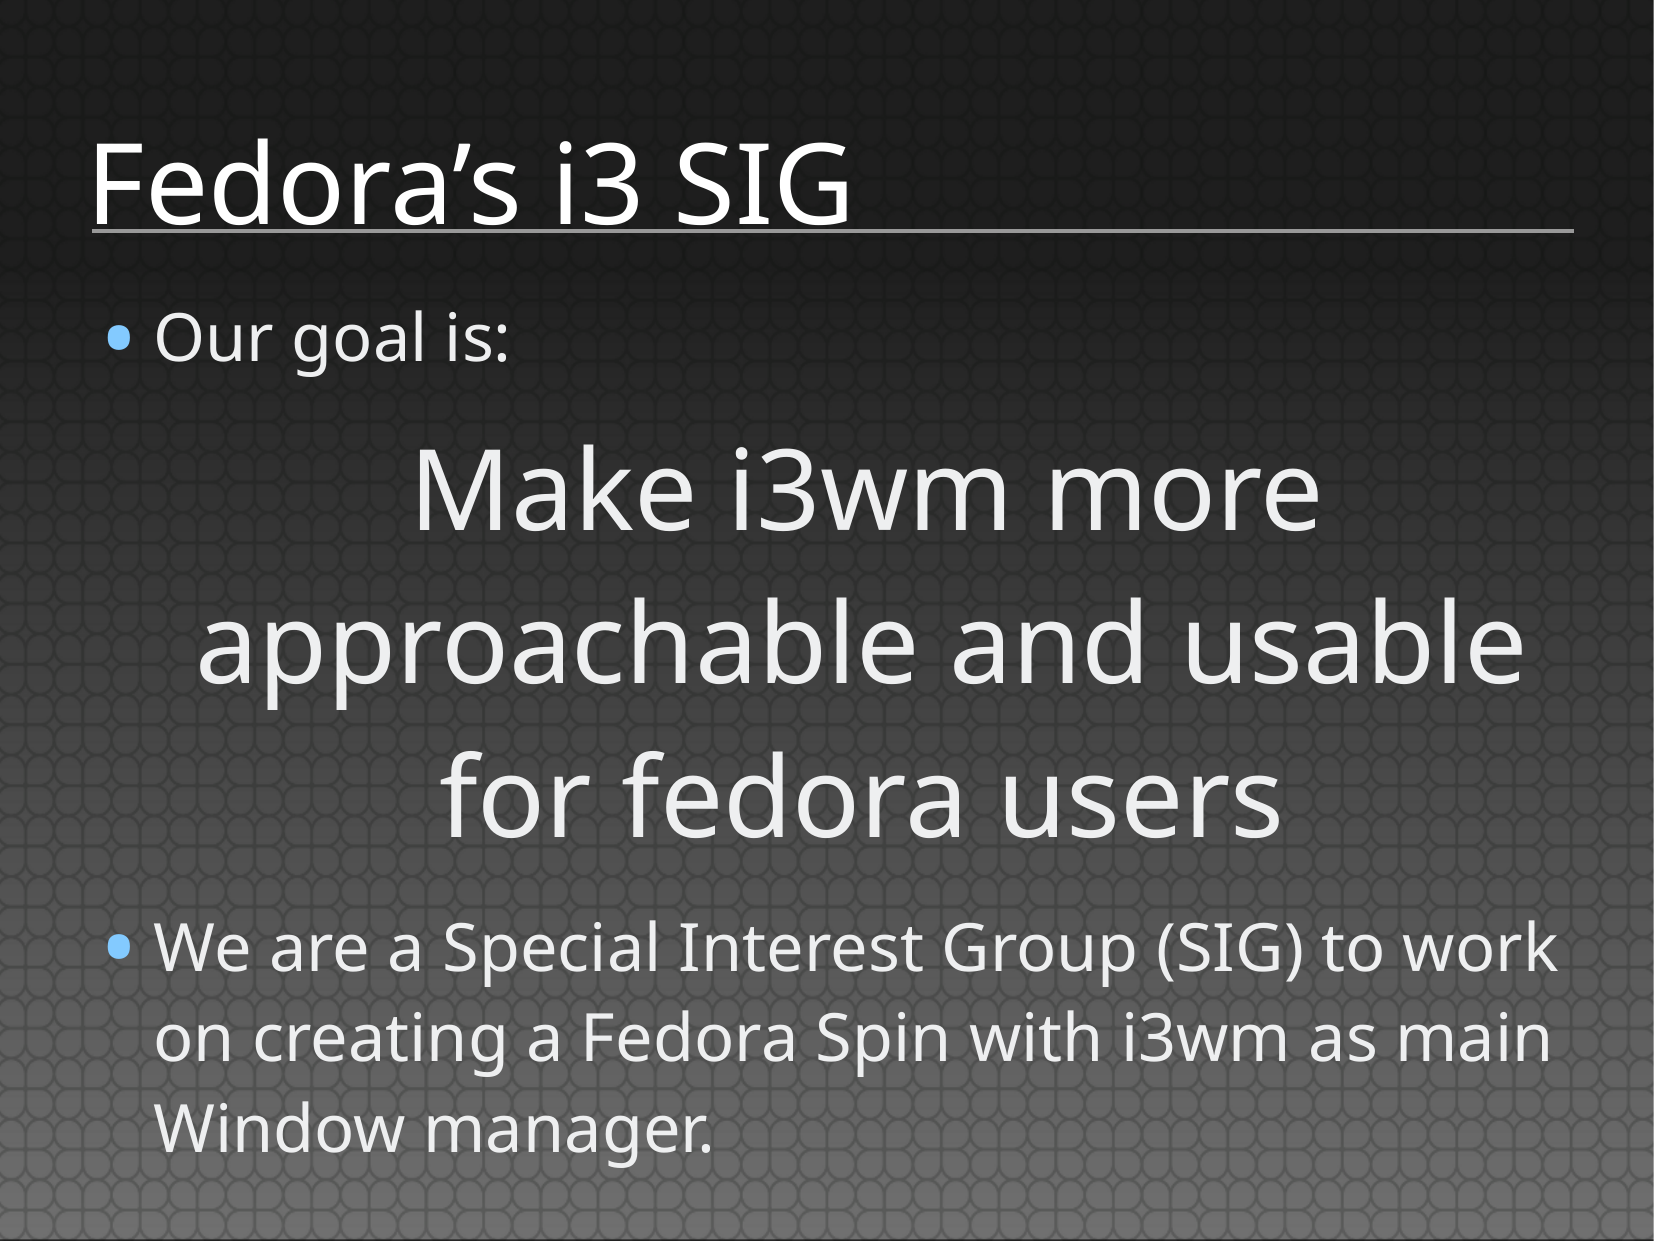

# Fedora’s i3 SIG
Our goal is:
Make i3wm more approachable and usable for fedora users
We are a Special Interest Group (SIG) to work on creating a Fedora Spin with i3wm as main Window manager.